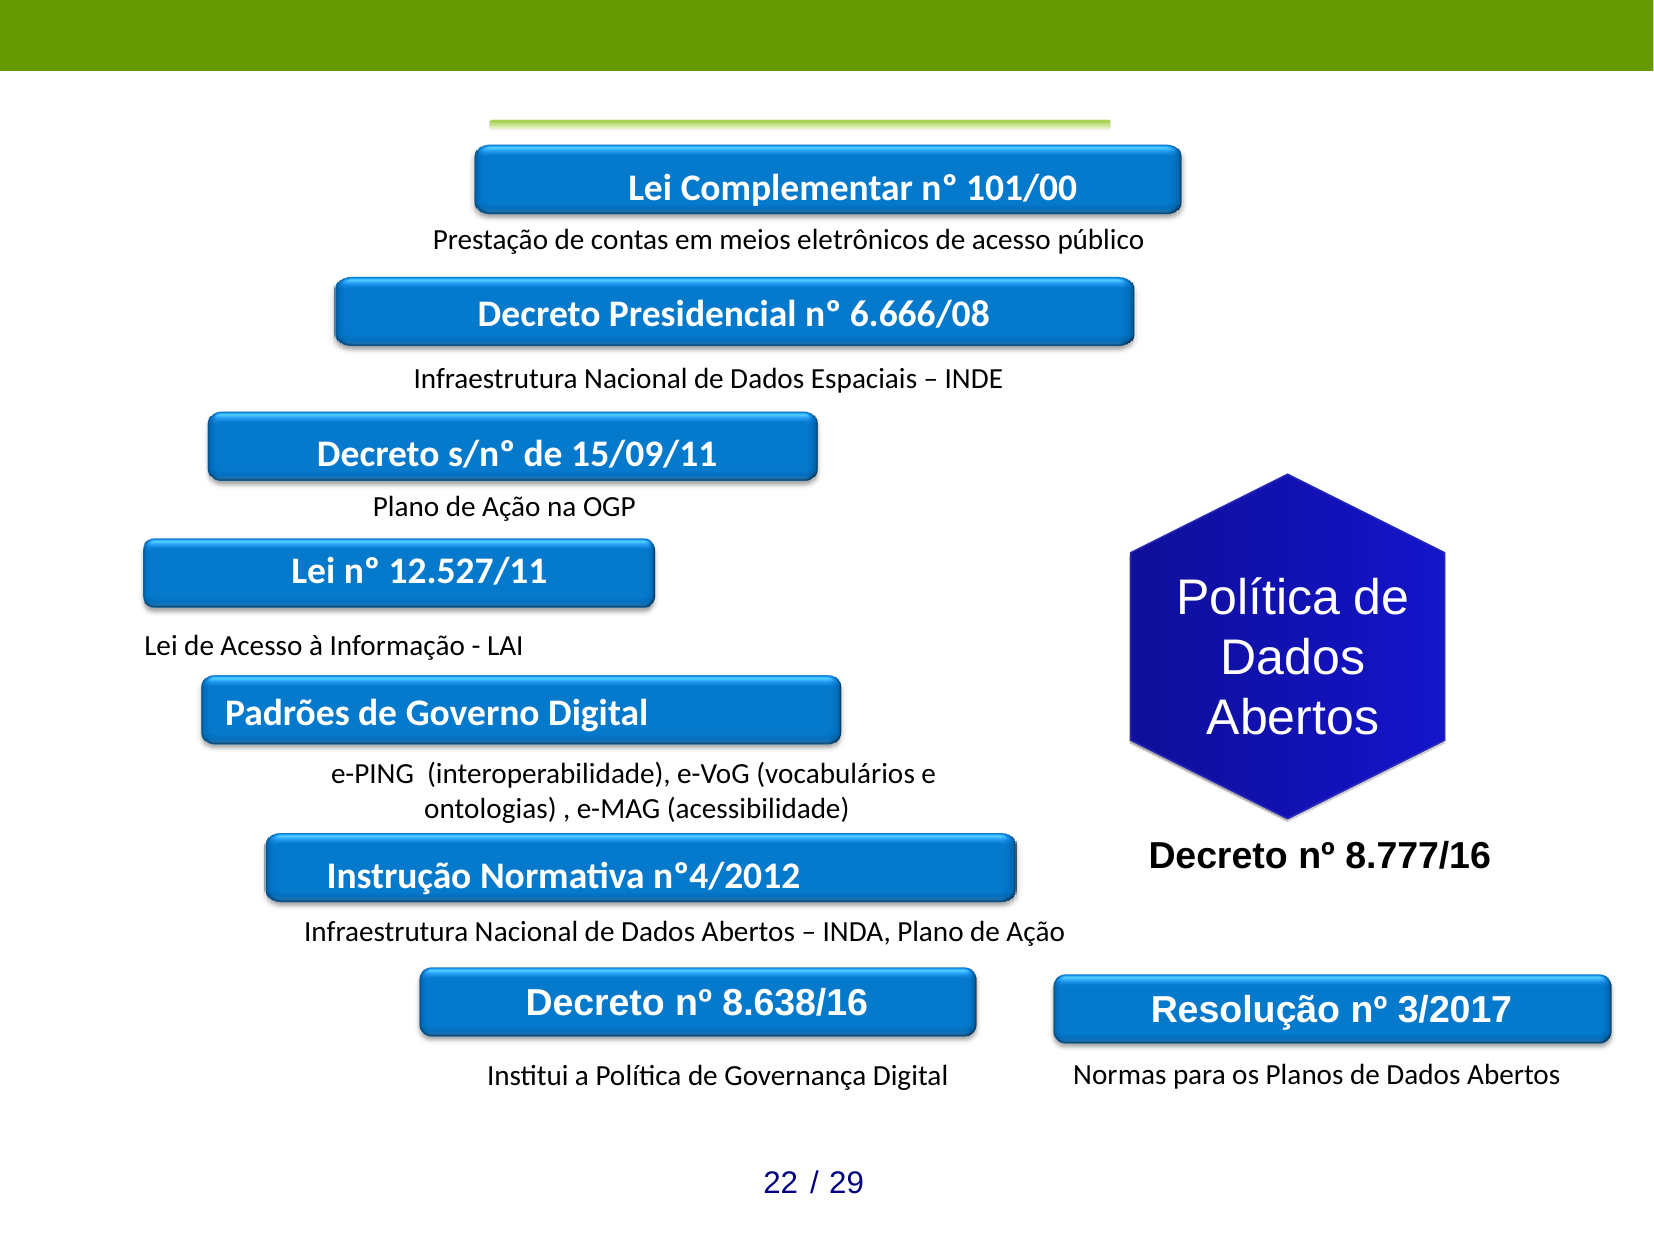

#
Lei Complementar nº 101/00
Prestação de contas em meios eletrônicos de acesso público
Decreto Presidencial nº 6.666/08
Infraestrutura Nacional de Dados Espaciais – INDE
Decreto s/nº de 15/09/11
Plano de Ação na OGP
Lei nº 12.527/11
Política de Dados Abertos
Lei de Acesso à Informação - LAI
Padrões de Governo Digital
e-PING (interoperabilidade), e-VoG (vocabulários e
ontologias) , e-MAG (acessibilidade)
Decreto nº 8.777/16
Instrução Normativa nº4/2012
Infraestrutura Nacional de Dados Abertos – INDA, Plano de Ação
Decreto nº 8.638/16
Resolução nº 3/2017
Decreto s/nº de 15/09/11
Normas para os Planos de Dados Abertos
Institui a Política de Governança Digital
/
29